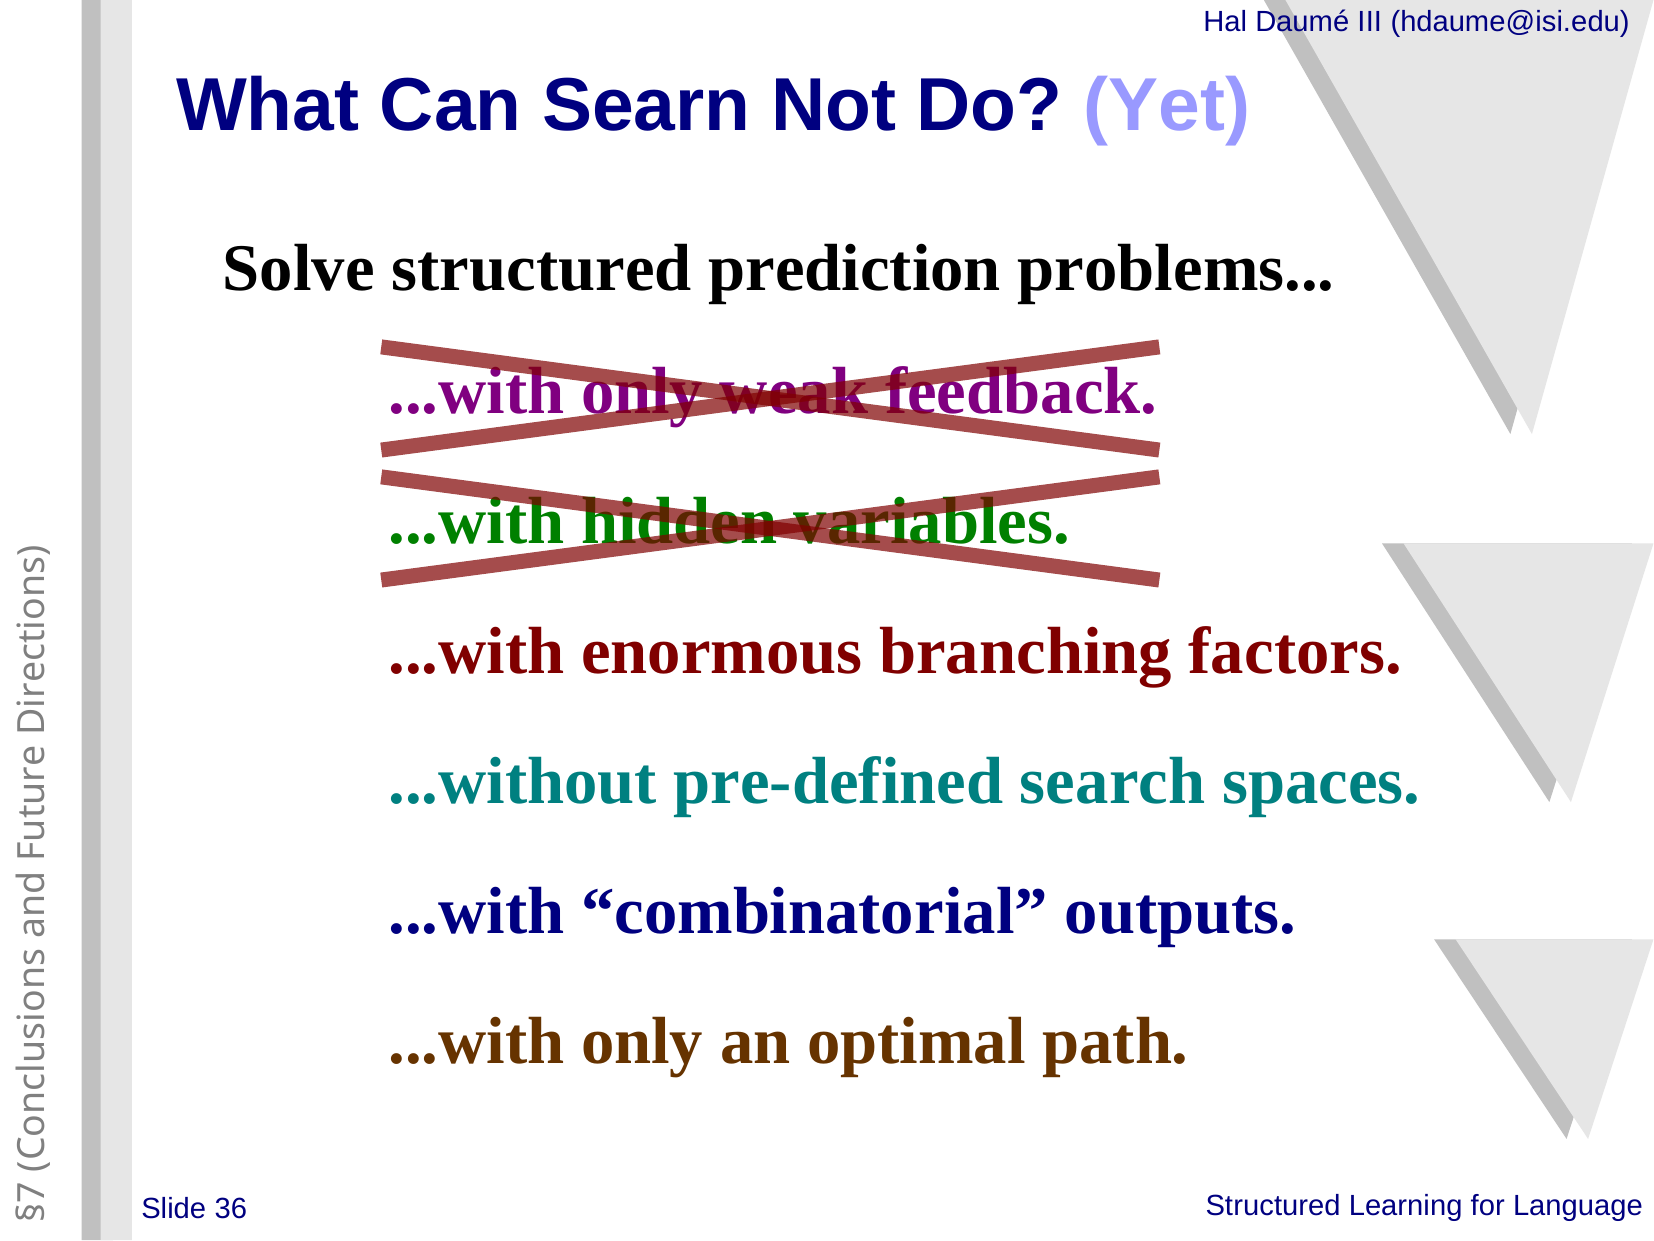

# What Can Searn Not Do? (Yet)
Solve structured prediction problems...
...with only weak feedback.
...with hidden variables.
...with enormous branching factors.
...without pre-defined search spaces.
§7 (Conclusions and Future Directions)
...with “combinatorial” outputs.
...with only an optimal path.